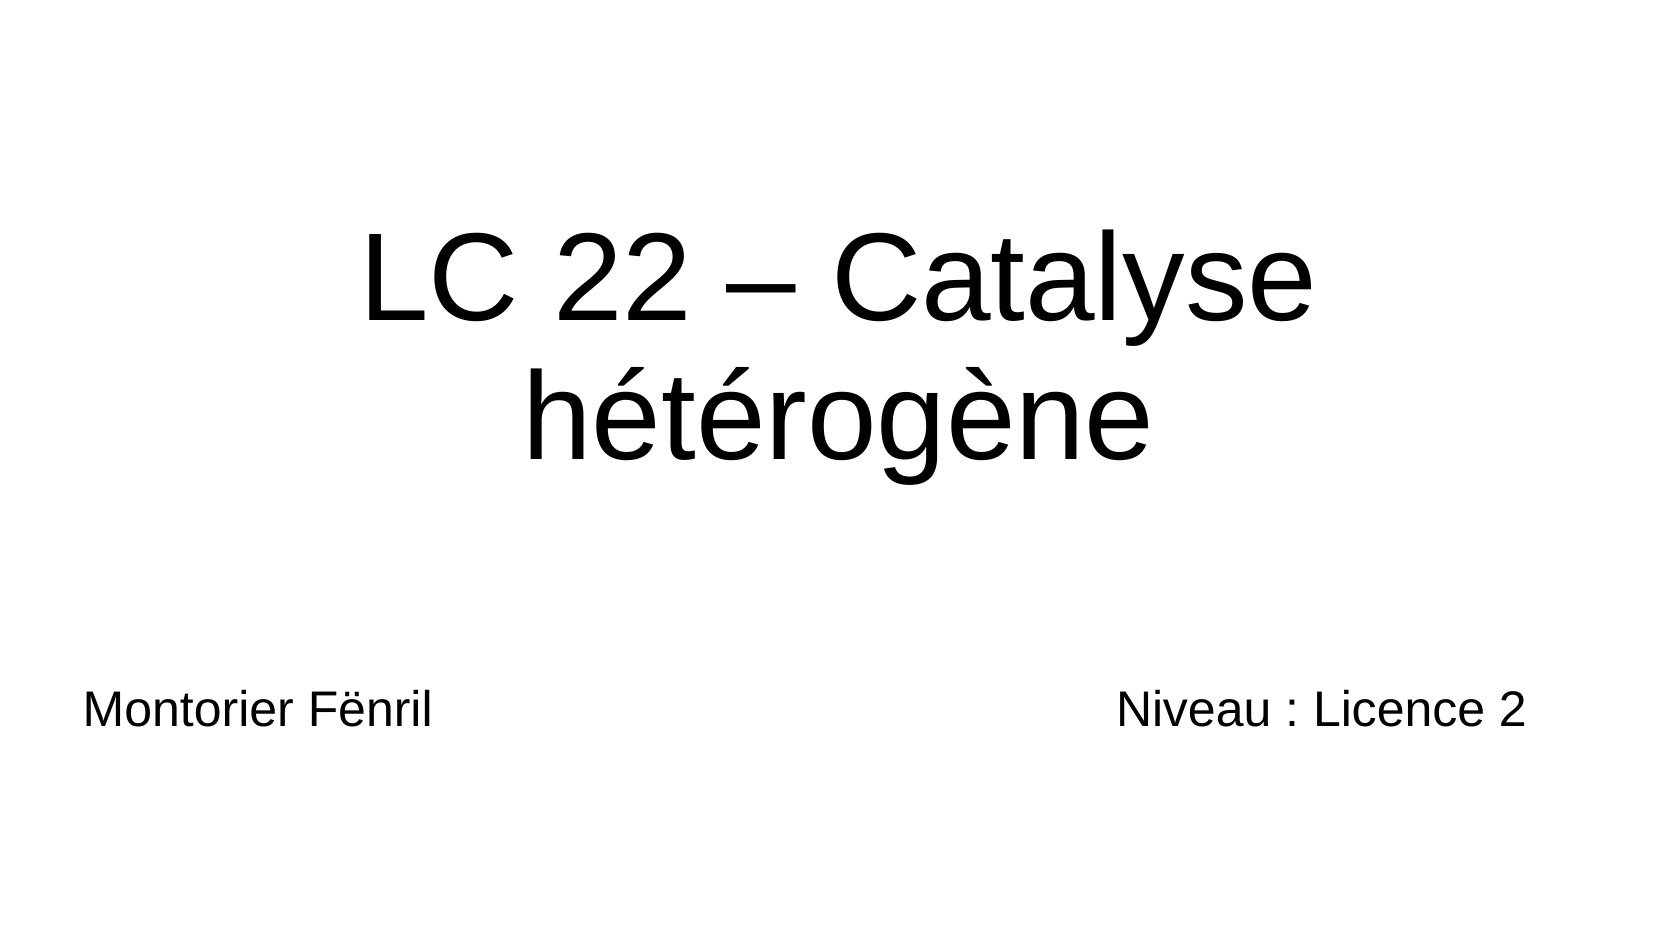

# LC 22 – Catalyse hétérogène
Montorier Fënril										Niveau : Licence 2